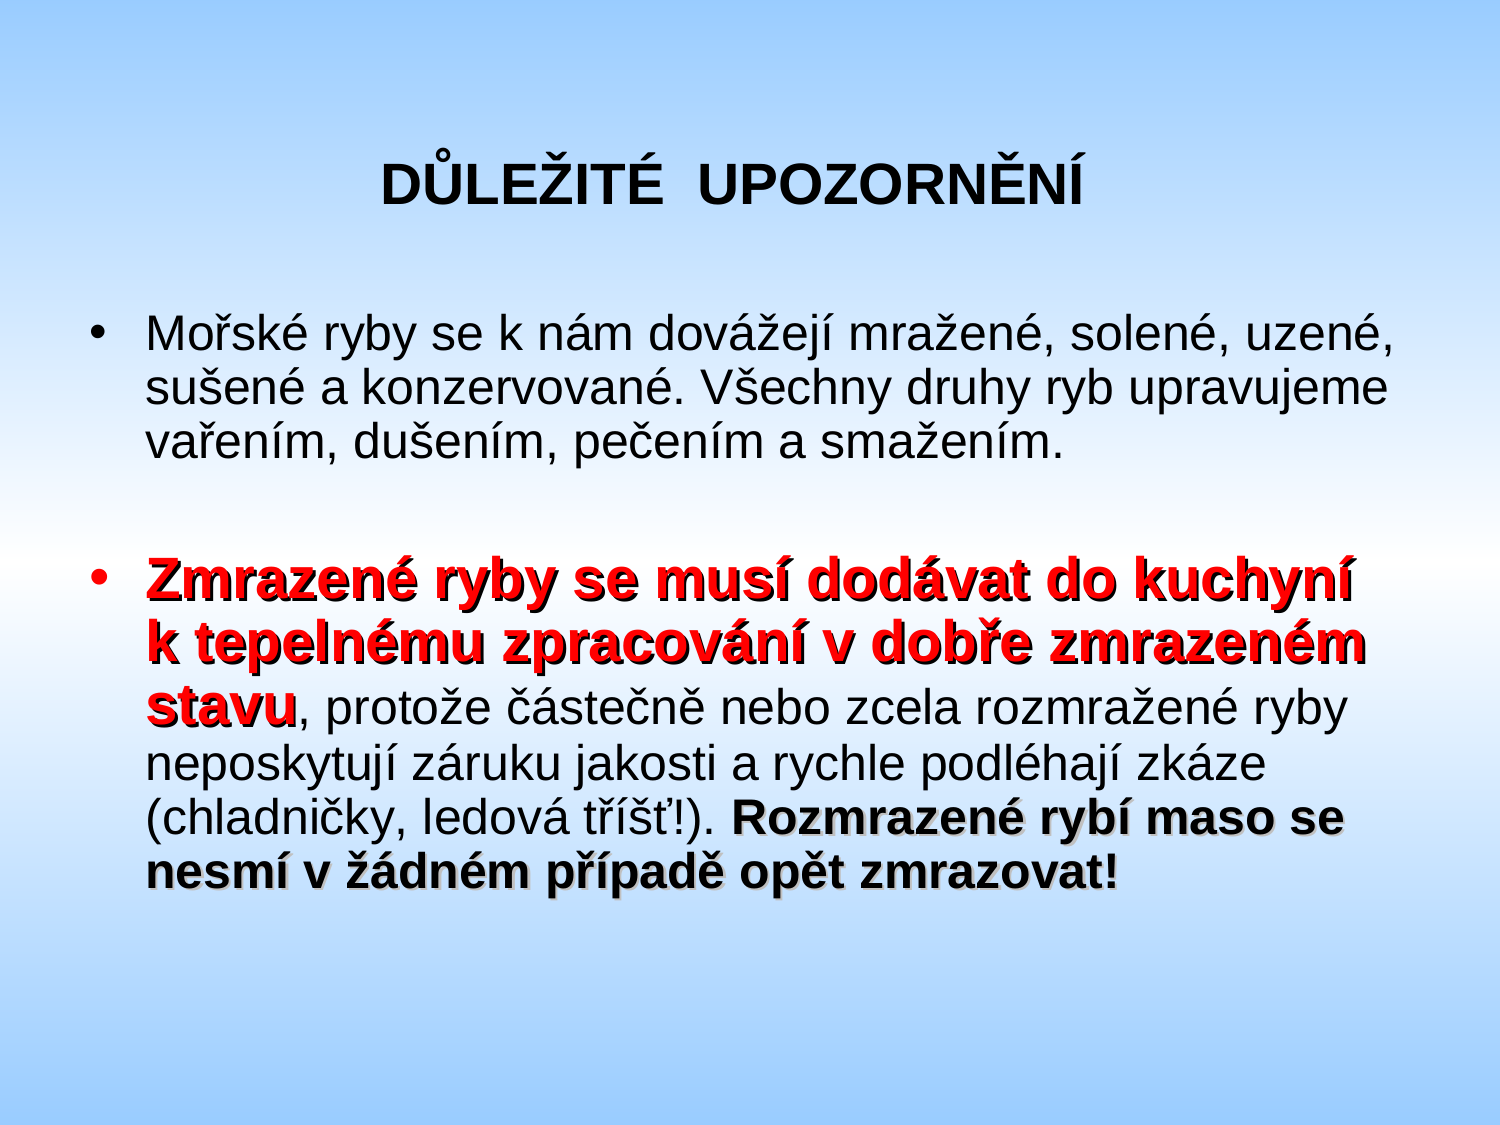

# DŮLEŽITÉ UPOZORNĚNÍ
Mořské ryby se k nám dovážejí mražené, solené, uzené, sušené a konzervované. Všechny druhy ryb upravujeme vařením, dušením, pečením a smažením.
Zmrazené ryby se musí dodávat do kuchyní k tepelnému zpracování v dobře zmrazeném stavu, protože částečně nebo zcela rozmražené ryby neposkytují záruku jakosti a rychle podléhají zkáze (chladničky, ledová tříšť!). Rozmrazené rybí maso se nesmí v žádném případě opět zmrazovat!